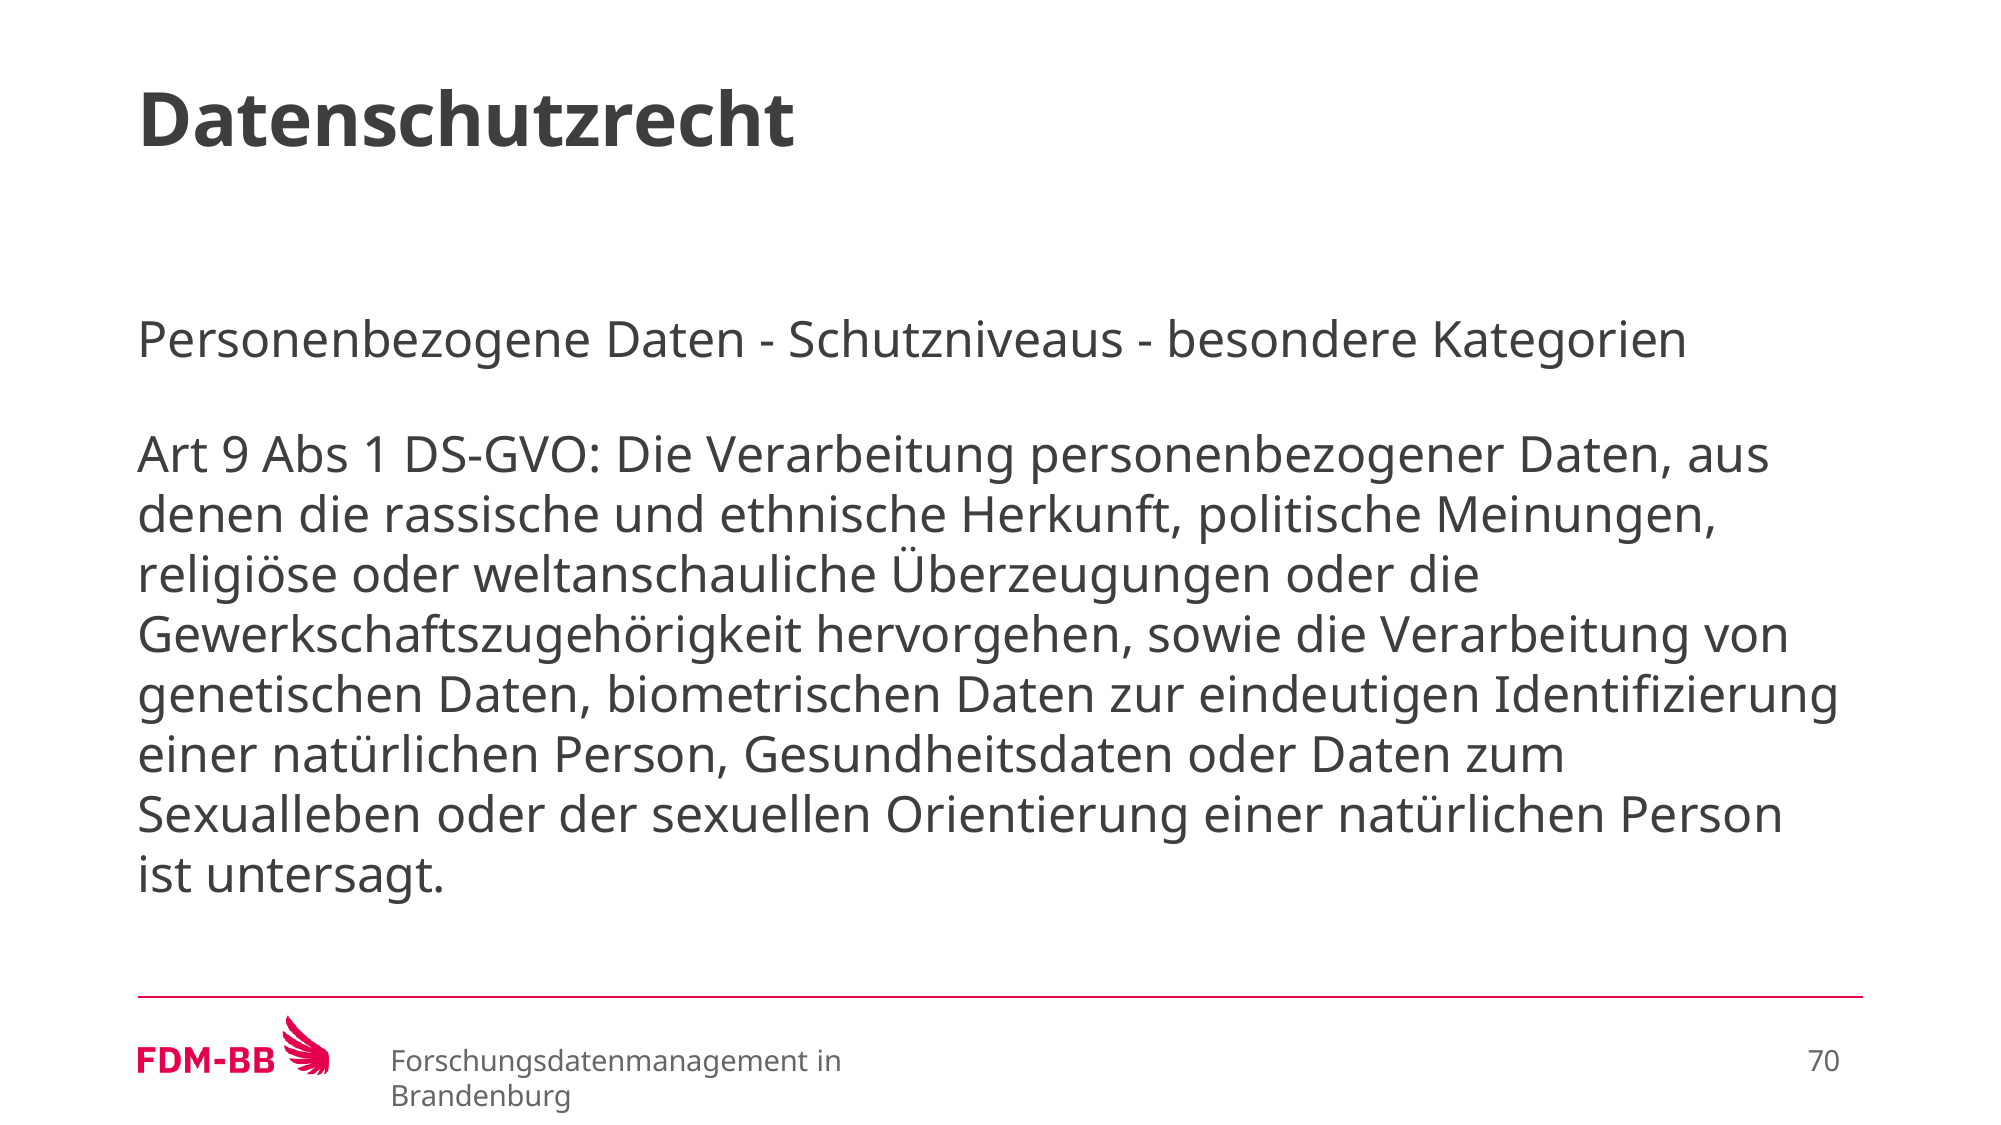

# Datenschutzrecht
Personenbezogene Daten - Schutzniveaus - besondere Kategorien
Art 9 Abs 1 DS-GVO: Die Verarbeitung personenbezogener Daten, aus denen die rassische und ethnische Herkunft, politische Meinungen, religiöse oder weltanschauliche Überzeugungen oder die Gewerkschaftszugehörigkeit hervorgehen, sowie die Verarbeitung von genetischen Daten, biometrischen Daten zur eindeutigen Identifizierung einer natürlichen Person, Gesundheitsdaten oder Daten zum Sexualleben oder der sexuellen Orientierung einer natürlichen Person ist untersagt.
Forschungsdatenmanagement in Brandenburg
70